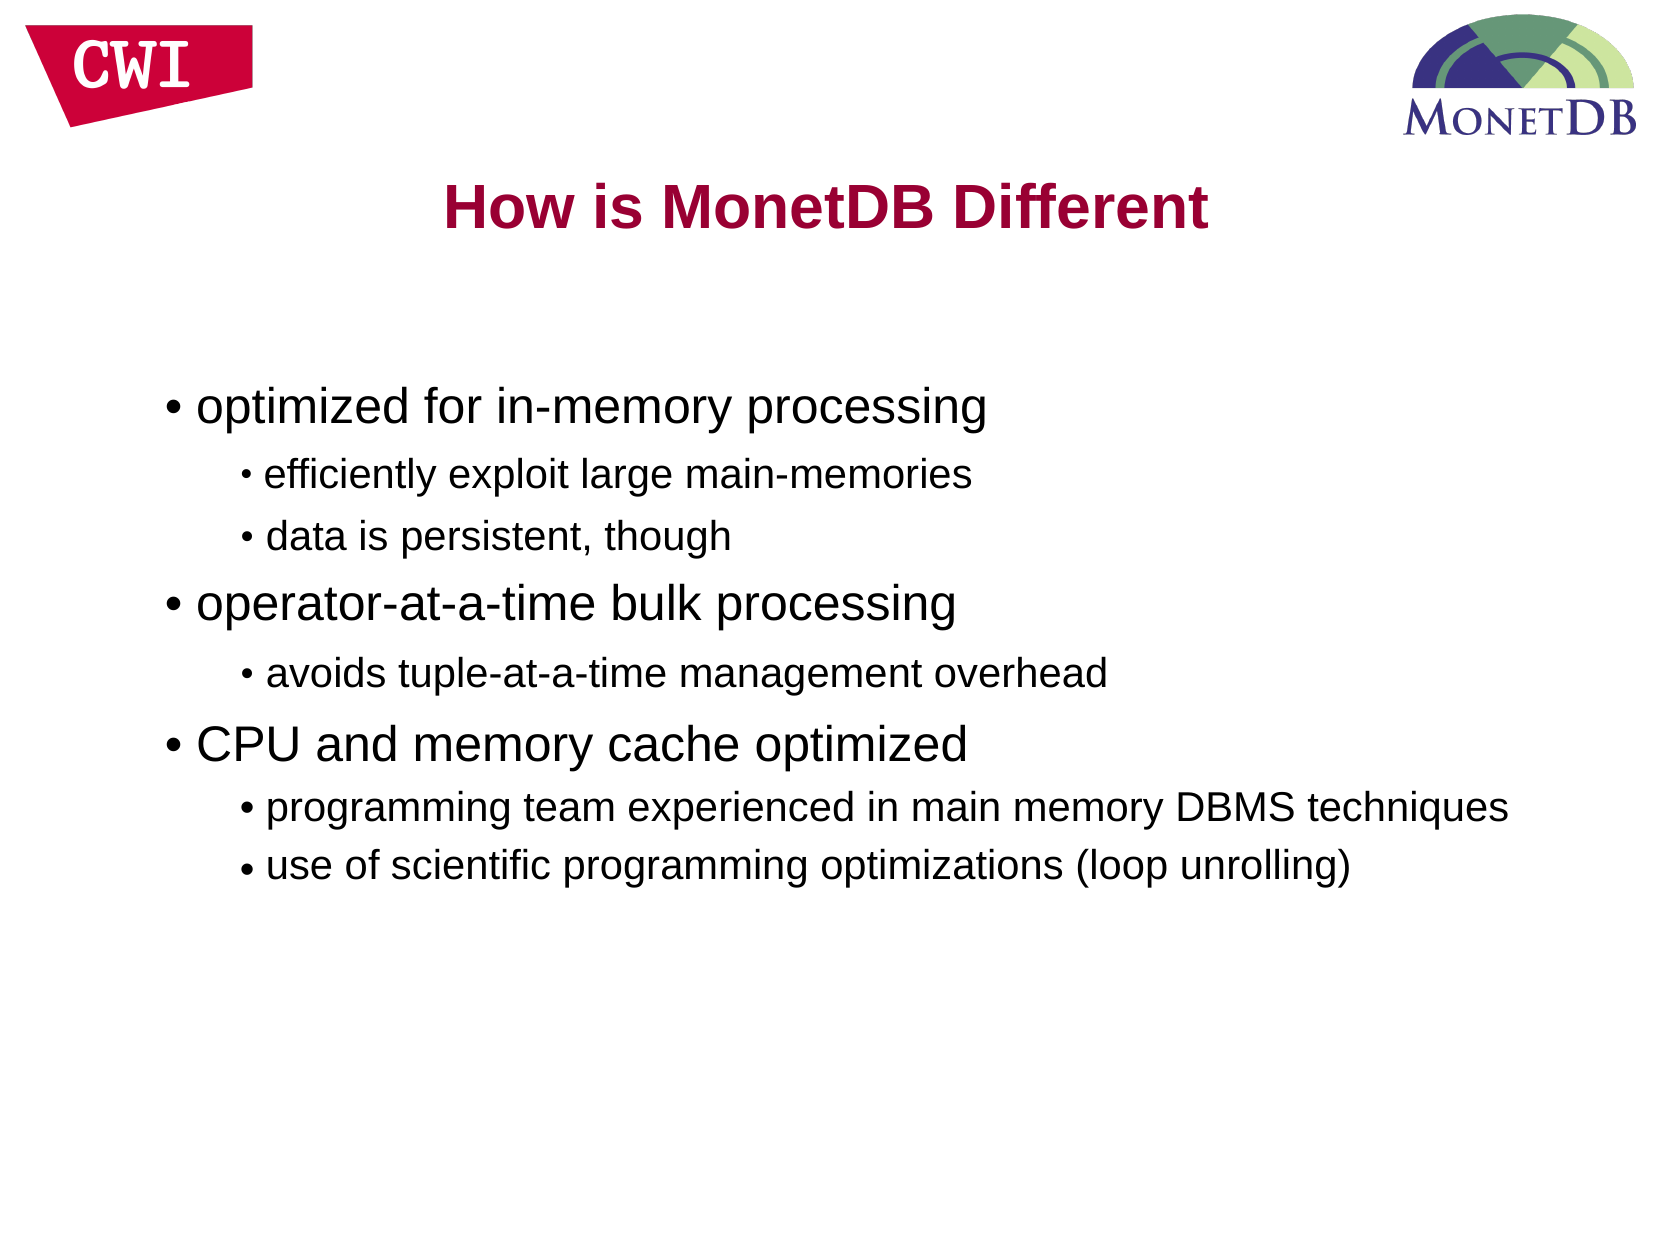

How is MonetDB Different
 optimized for in-memory processing
 efficiently exploit large main-memories
 data is persistent, though
 operator-at-a-time bulk processing
 avoids tuple-at-a-time management overhead
 CPU and memory cache optimized
 programming team experienced in main memory DBMS techniques
 use of scientific programming optimizations (loop unrolling)‏